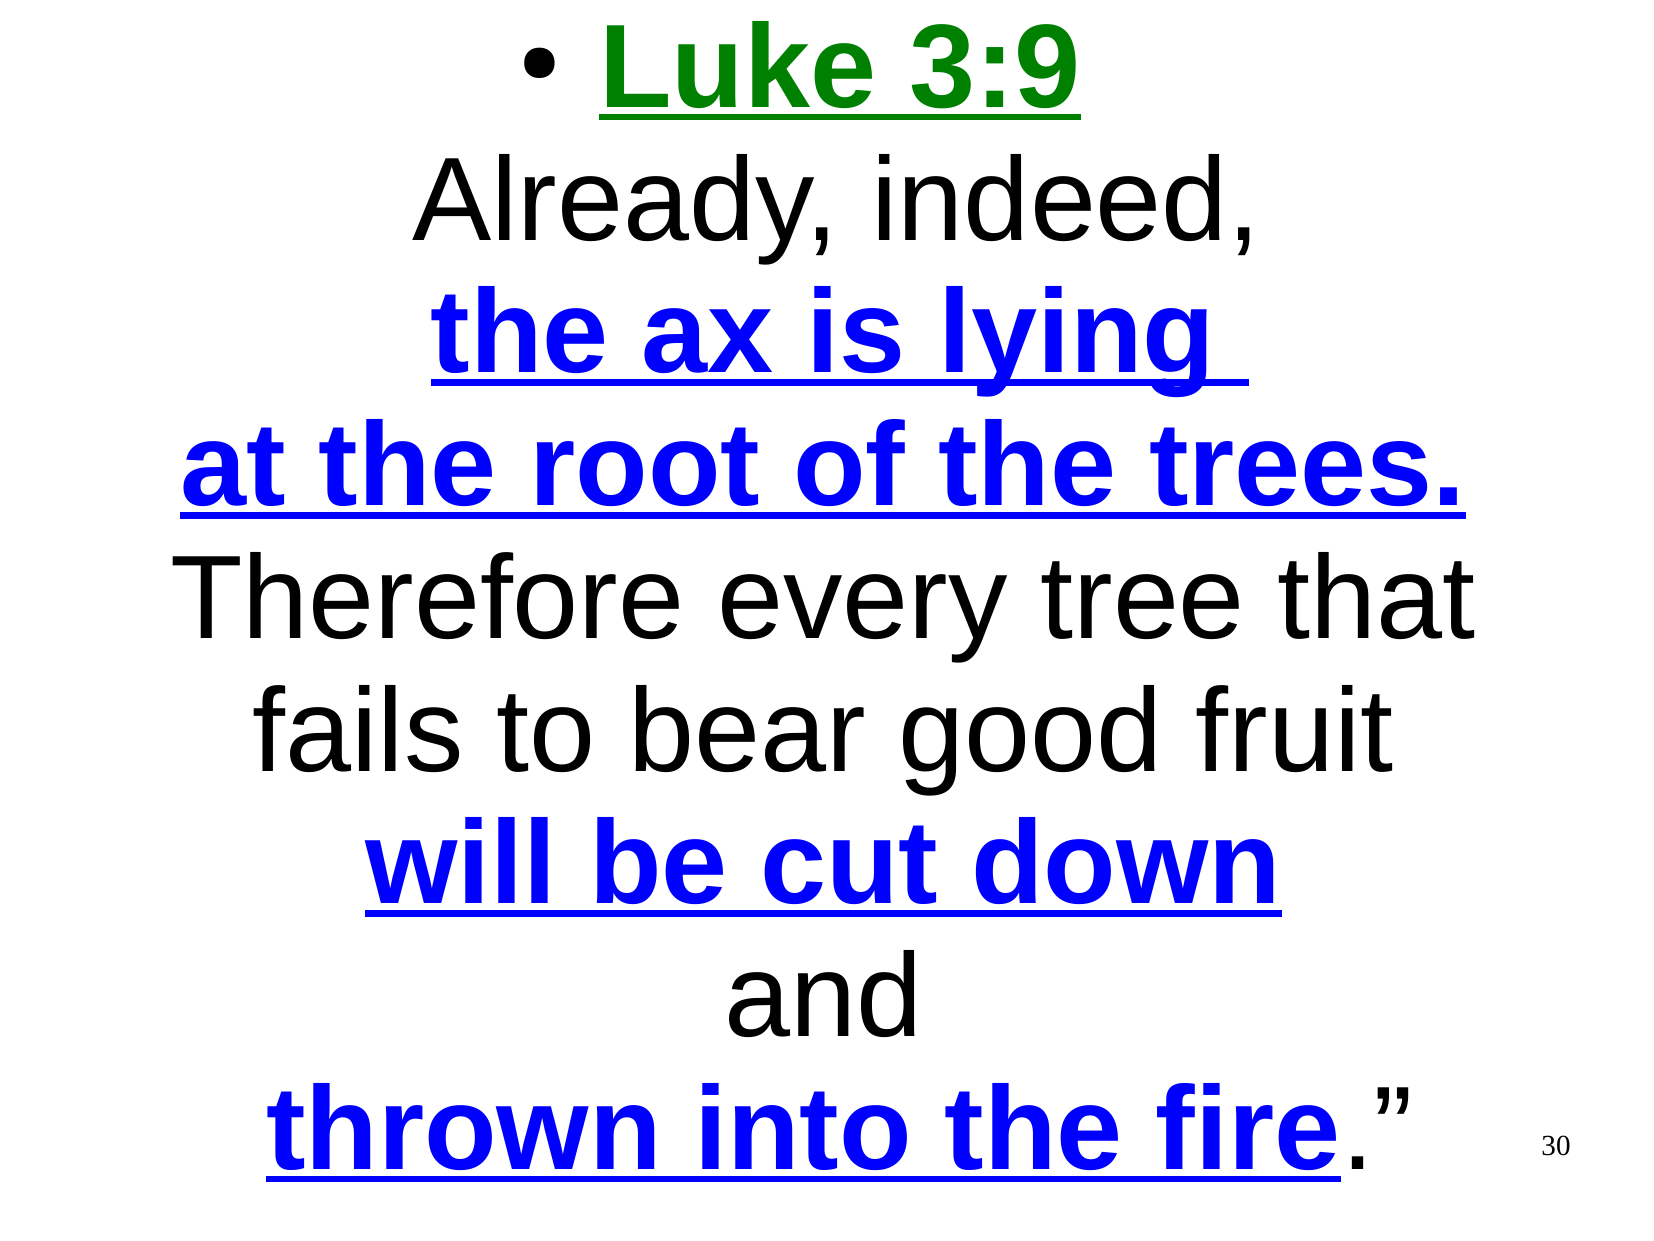

# Luke 3:9 Already, indeed, the ax is lying at the root of the trees. Therefore every tree that fails to bear good fruit will be cut down and thrown into the fire.”
30